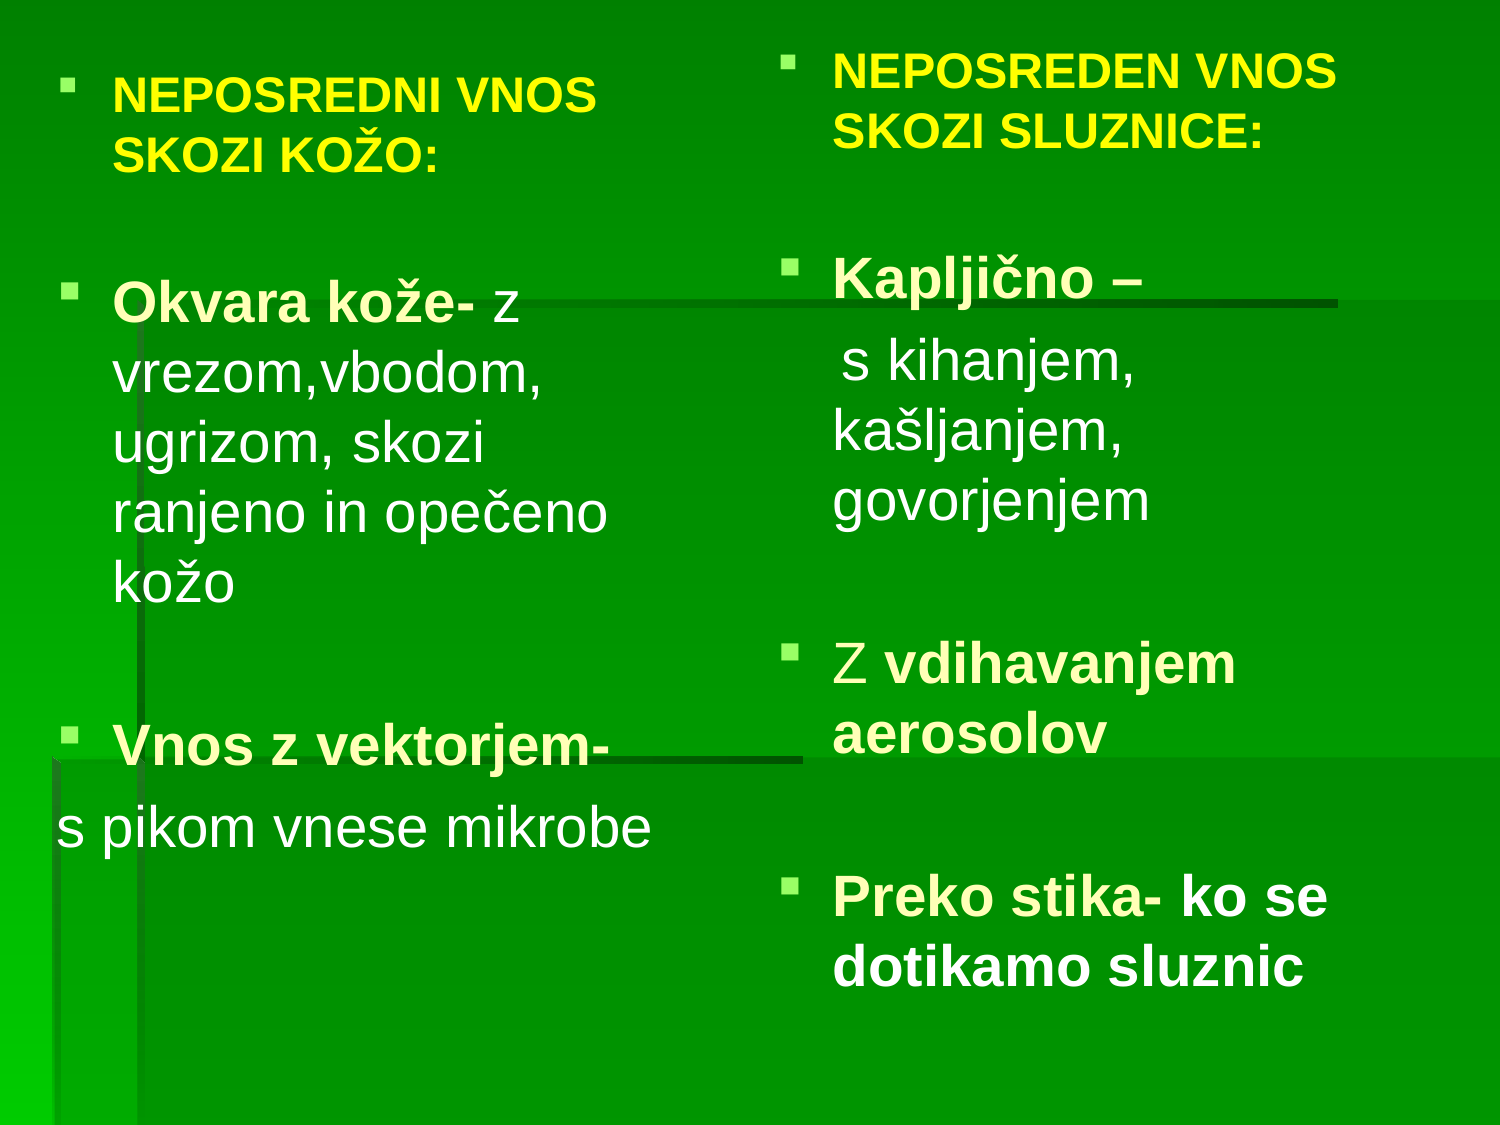

NEPOSREDEN VNOS SKOZI SLUZNICE:
Kapljično –
 s kihanjem, kašljanjem, govorjenjem
Z vdihavanjem aerosolov
Preko stika- ko se dotikamo sluznic
# NEPOSREDNI VNOS SKOZI KOŽO:
Okvara kože- z vrezom,vbodom, ugrizom, skozi ranjeno in opečeno kožo
Vnos z vektorjem-
s pikom vnese mikrobe